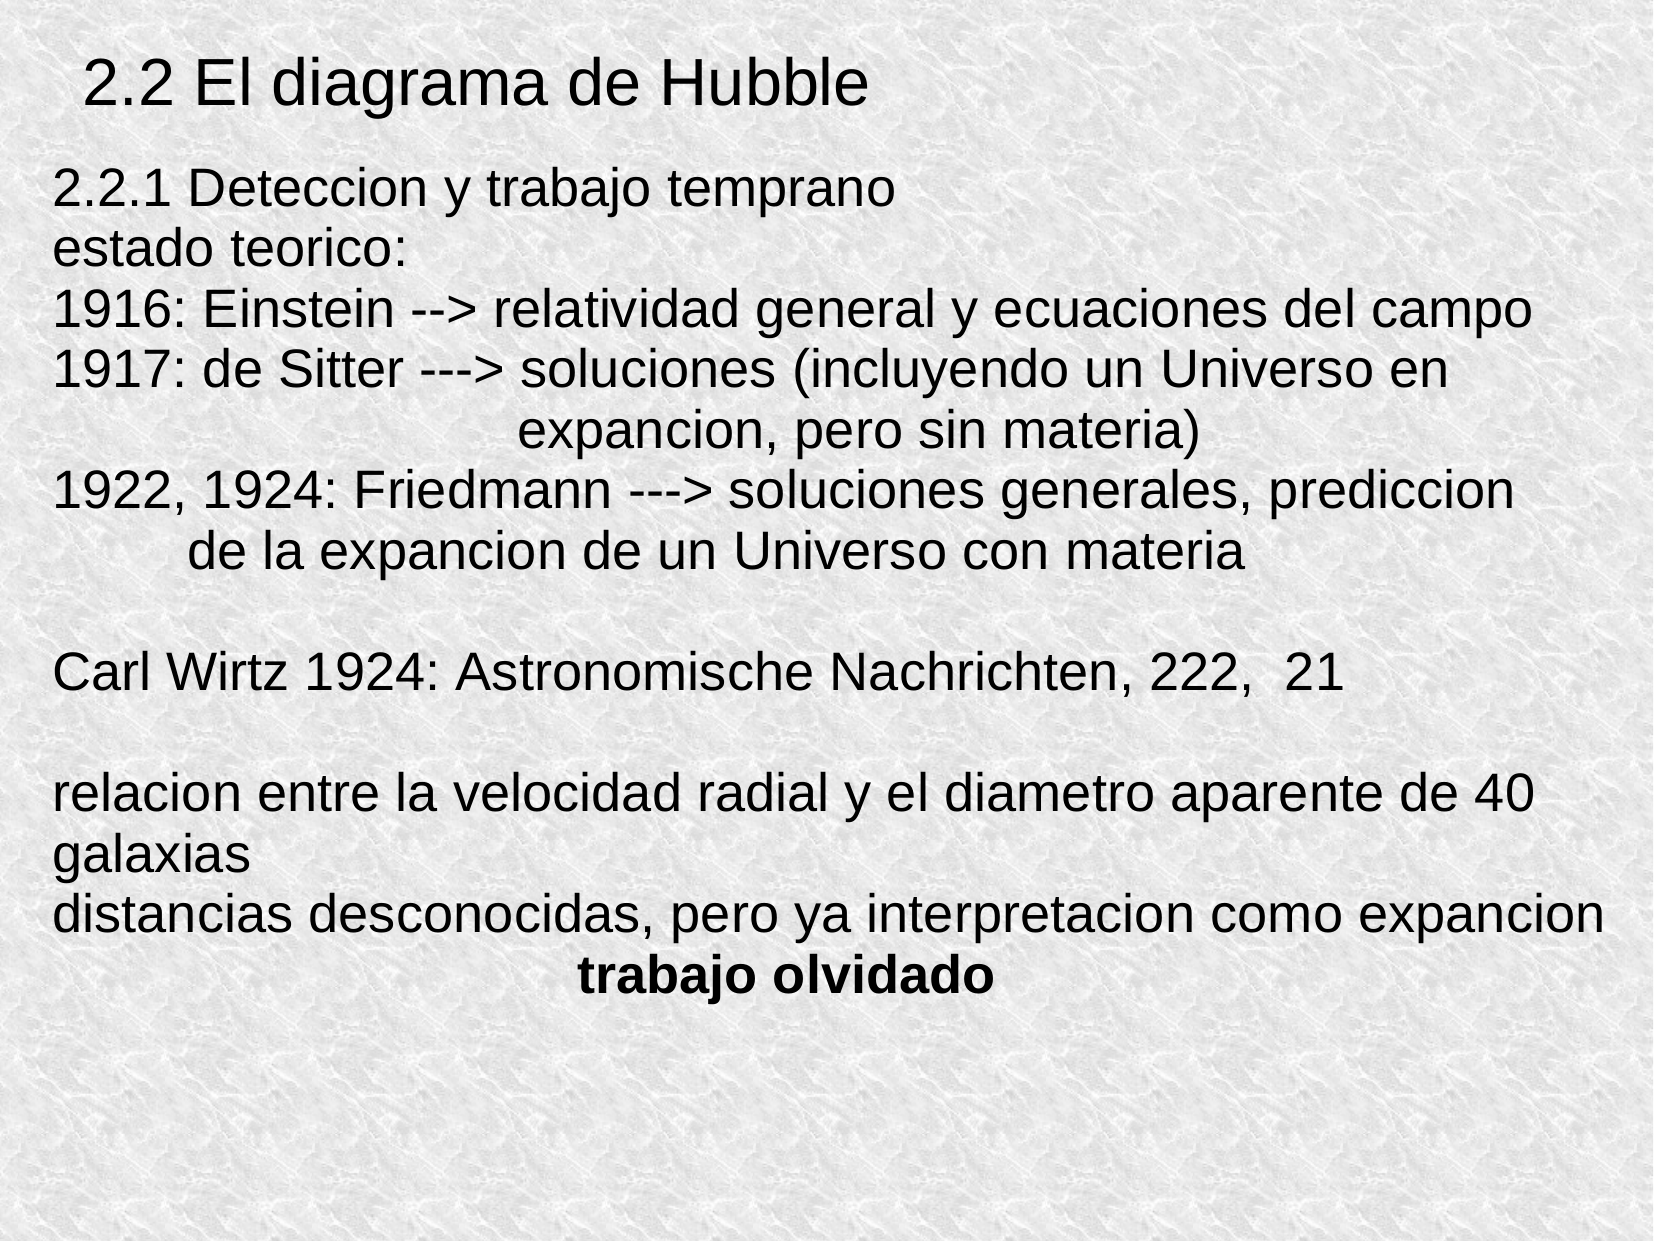

2.2 El diagrama de Hubble
2.2.1 Deteccion y trabajo temprano
estado teorico:
1916: Einstein --> relatividad general y ecuaciones del campo
1917: de Sitter ---> soluciones (incluyendo un Universo en
 expancion, pero sin materia)
1922, 1924: Friedmann ---> soluciones generales, prediccion
 de la expancion de un Universo con materia
Carl Wirtz 1924: Astronomische Nachrichten, 222, 21
relacion entre la velocidad radial y el diametro aparente de 40
galaxias
distancias desconocidas, pero ya interpretacion como expancion
 trabajo olvidado